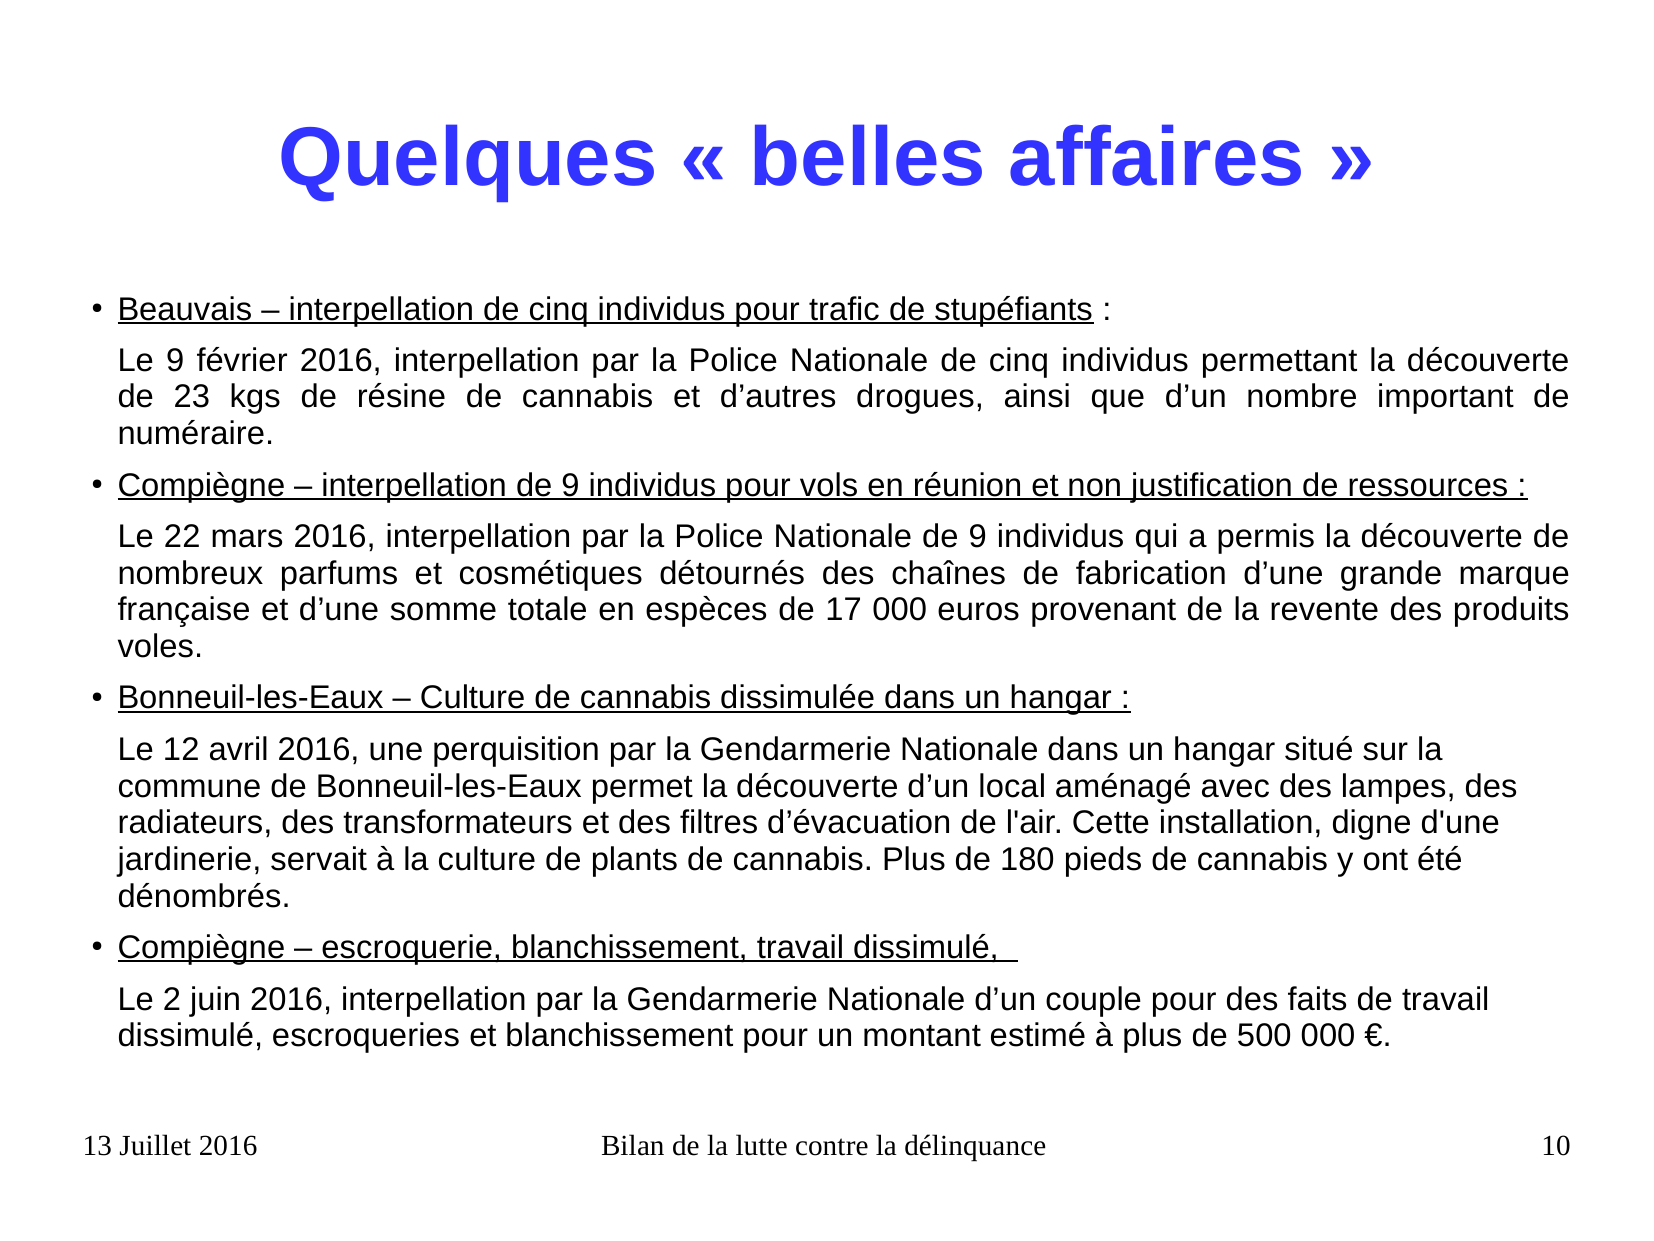

# Quelques « belles affaires »
Beauvais – interpellation de cinq individus pour trafic de stupéfiants :
Le 9 février 2016, interpellation par la Police Nationale de cinq individus permettant la découverte de 23 kgs de résine de cannabis et d’autres drogues, ainsi que d’un nombre important de numéraire.
Compiègne – interpellation de 9 individus pour vols en réunion et non justification de ressources :
Le 22 mars 2016, interpellation par la Police Nationale de 9 individus qui a permis la découverte de nombreux parfums et cosmétiques détournés des chaînes de fabrication d’une grande marque française et d’une somme totale en espèces de 17 000 euros provenant de la revente des produits voles.
Bonneuil-les-Eaux – Culture de cannabis dissimulée dans un hangar :
Le 12 avril 2016, une perquisition par la Gendarmerie Nationale dans un hangar situé sur la commune de Bonneuil-les-Eaux permet la découverte d’un local aménagé avec des lampes, des radiateurs, des transformateurs et des filtres d’évacuation de l'air. Cette installation, digne d'une jardinerie, servait à la culture de plants de cannabis. Plus de 180 pieds de cannabis y ont été dénombrés.
Compiègne – escroquerie, blanchissement, travail dissimulé,
Le 2 juin 2016, interpellation par la Gendarmerie Nationale d’un couple pour des faits de travail dissimulé, escroqueries et blanchissement pour un montant estimé à plus de 500 000 €.
13 Juillet 2016
Bilan de la lutte contre la délinquance
10